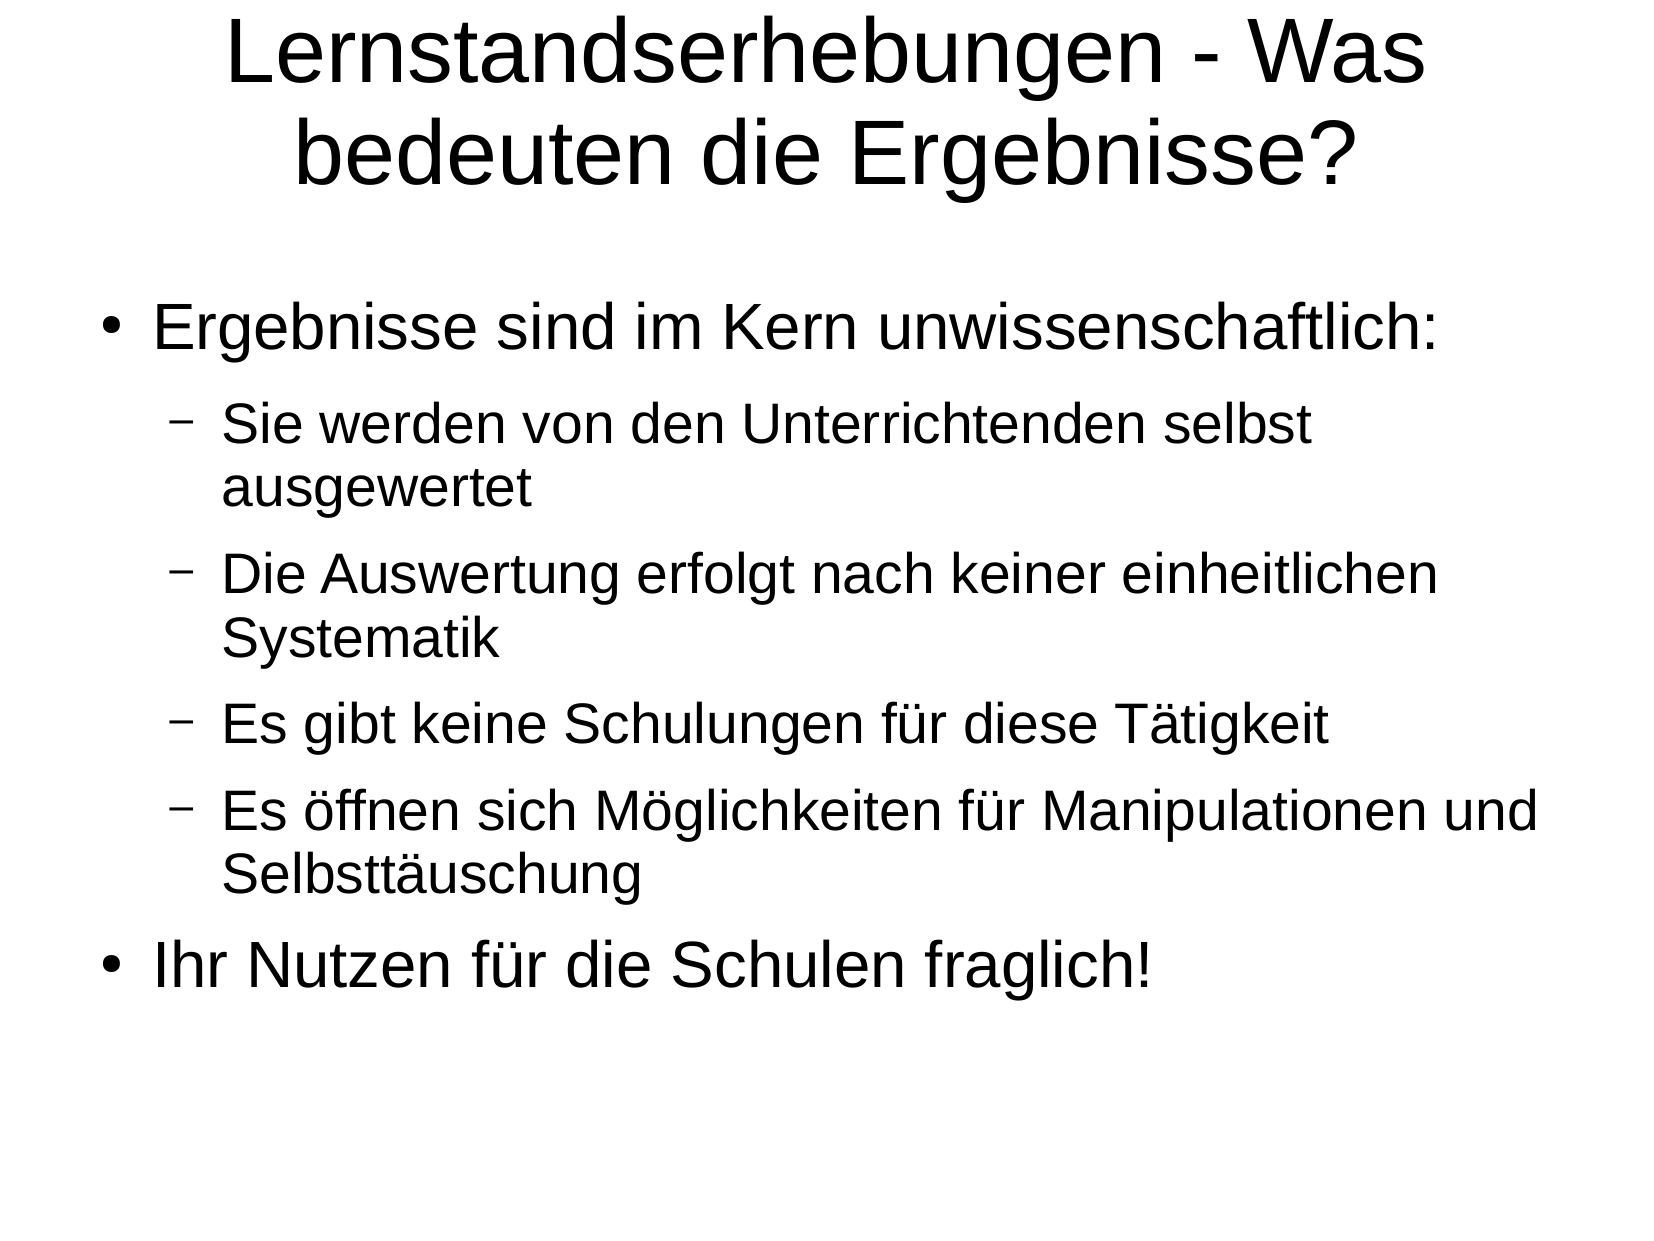

# Lernstandserhebungen - Was bedeuten die Ergebnisse?
Ergebnisse sind im Kern unwissenschaftlich:
Sie werden von den Unterrichtenden selbst ausgewertet
Die Auswertung erfolgt nach keiner einheitlichen Systematik
Es gibt keine Schulungen für diese Tätigkeit
Es öffnen sich Möglichkeiten für Manipulationen und Selbsttäuschung
Ihr Nutzen für die Schulen fraglich!